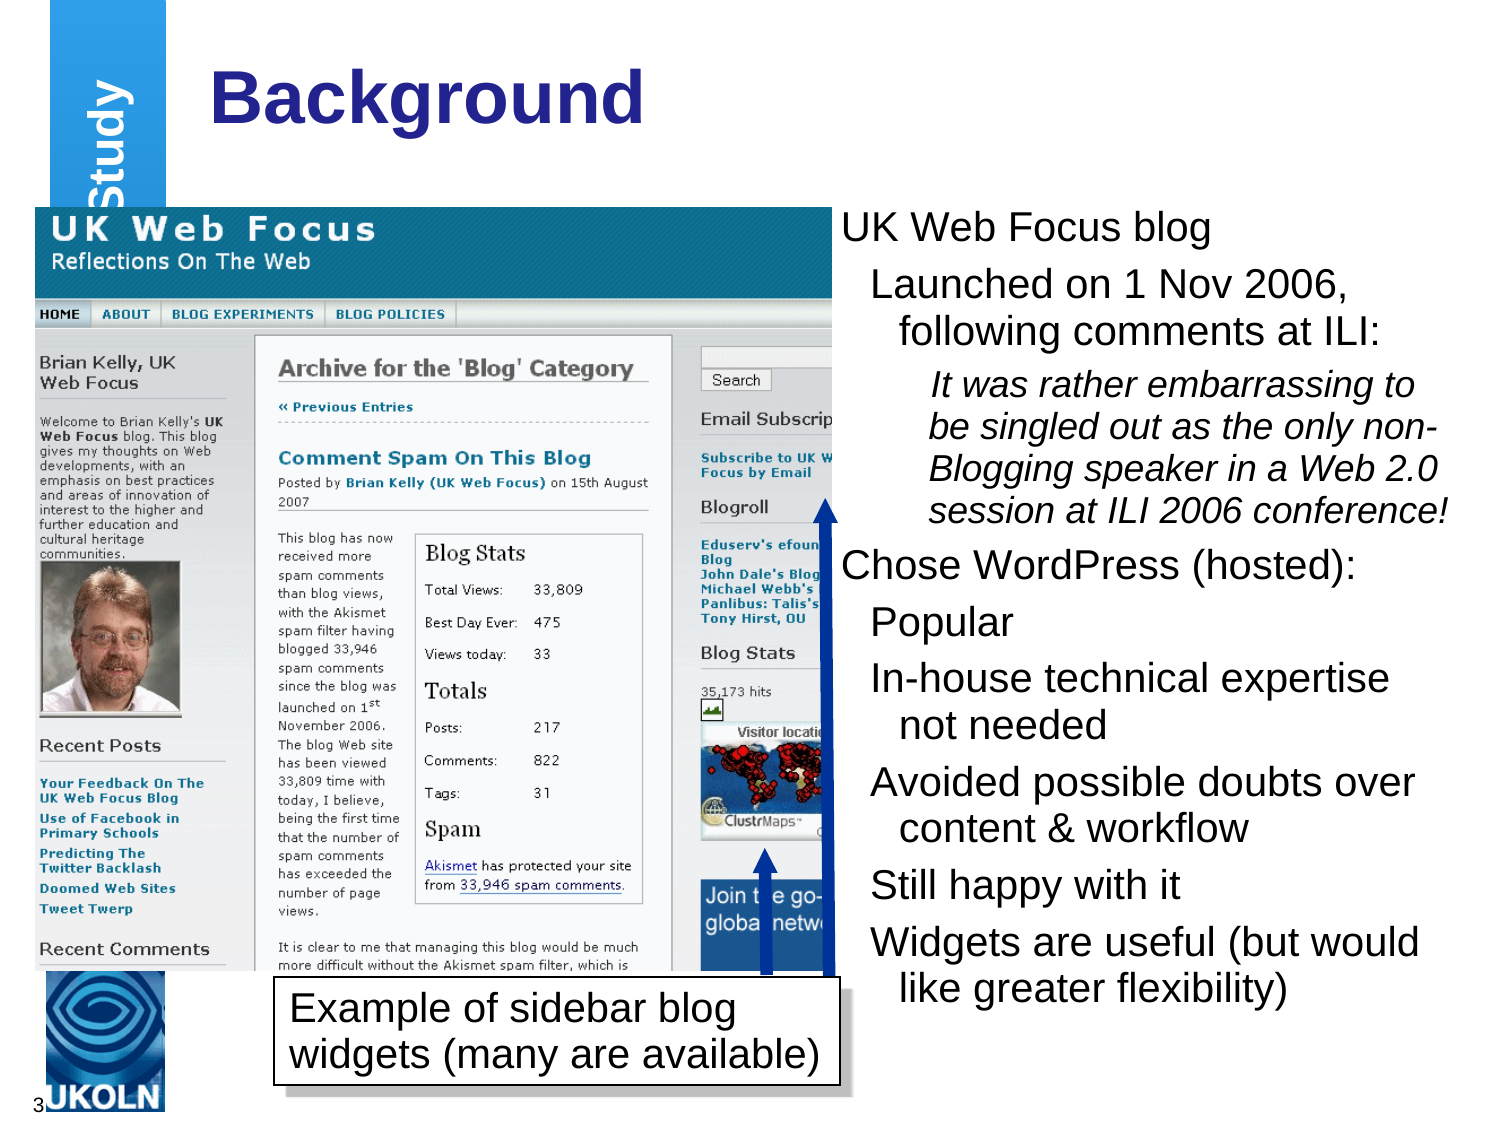

# Background
Case Study
UK Web Focus blog
Launched on 1 Nov 2006, following comments at ILI:
It was rather embarrassing to be singled out as the only non-Blogging speaker in a Web 2.0 session at ILI 2006 conference!
Chose WordPress (hosted):
Popular
In-house technical expertise not needed
Avoided possible doubts over content & workflow
Still happy with it
Widgets are useful (but would like greater flexibility)
Example of sidebar blog widgets (many are available)
3